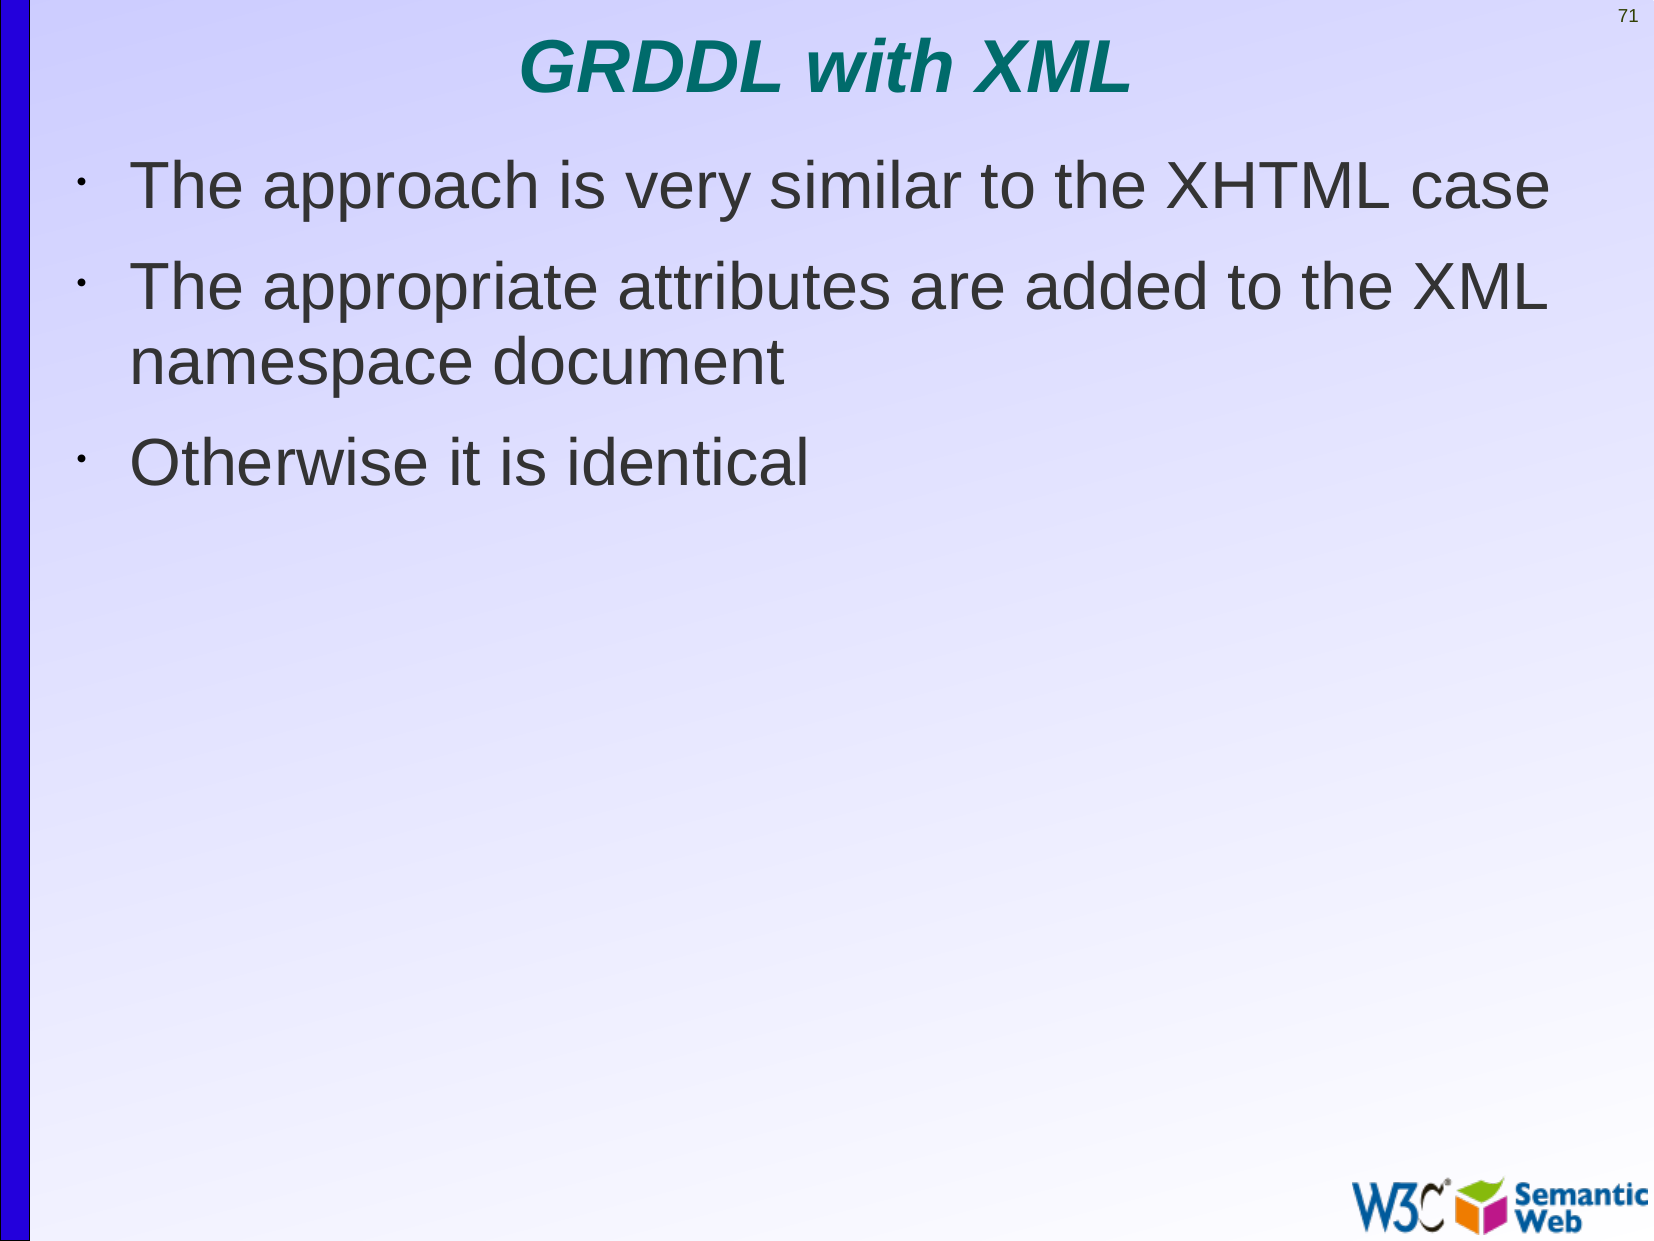

# GRDDL with XML
The approach is very similar to the XHTML case
The appropriate attributes are added to the XML namespace document
Otherwise it is identical